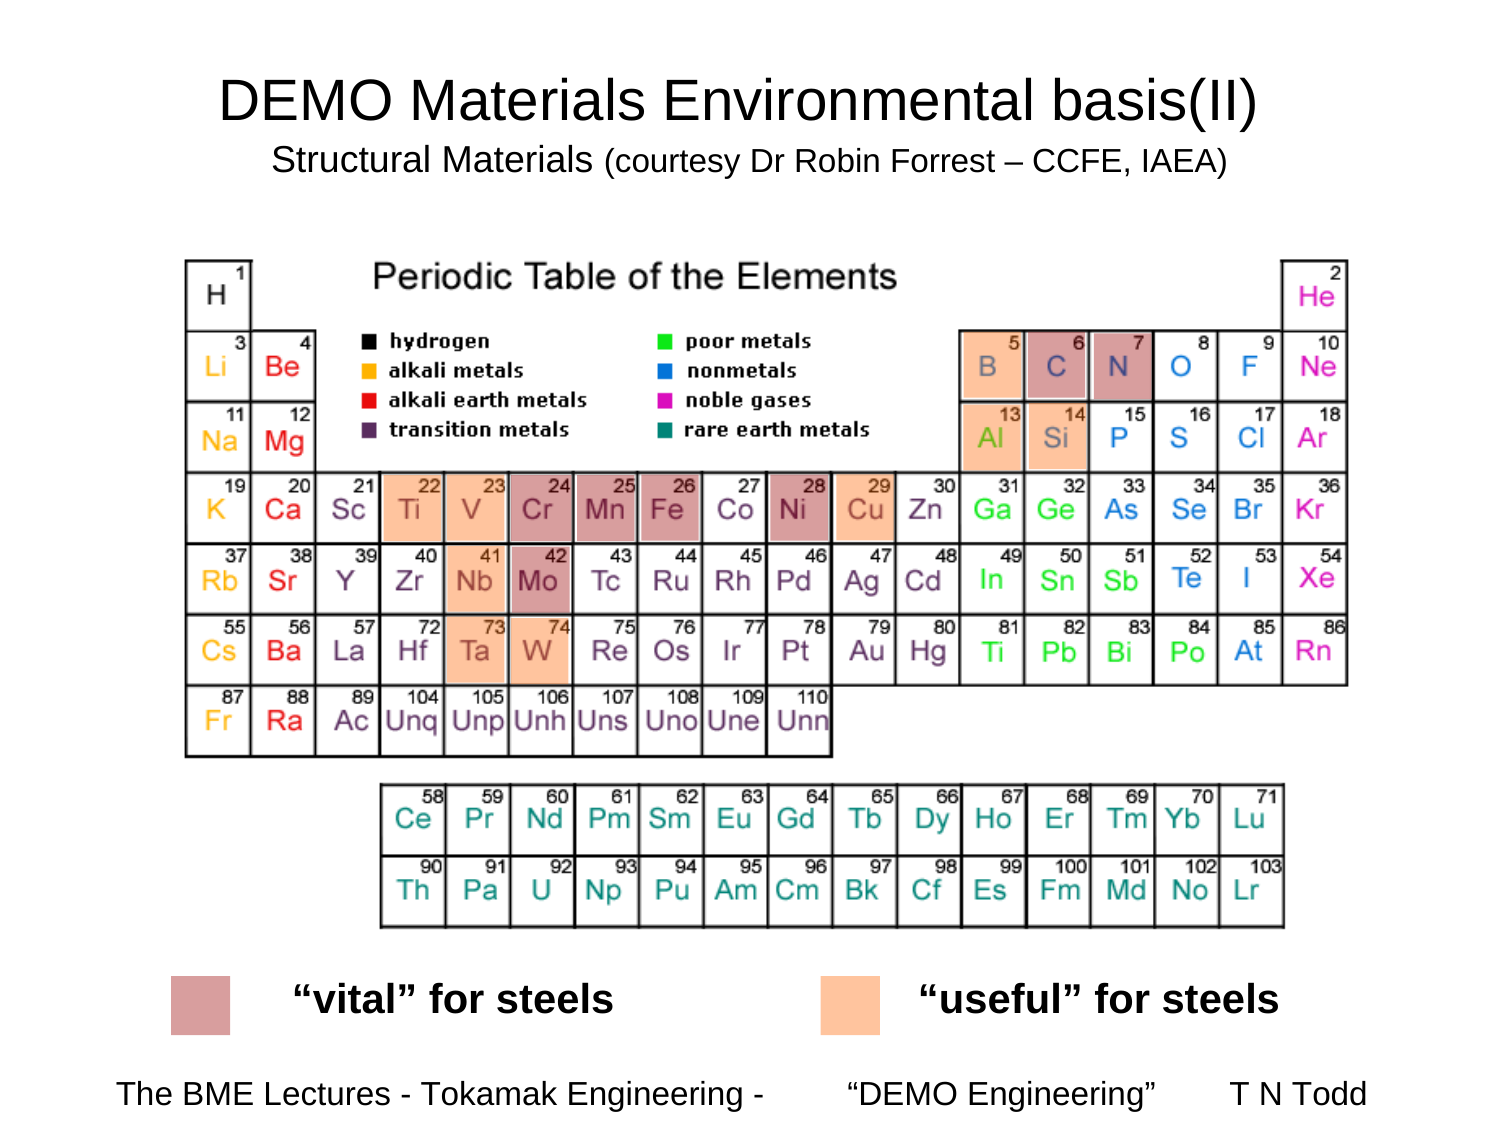

DEMO Materials Environmental basis(II)
Structural Materials (courtesy Dr Robin Forrest – CCFE, IAEA)
“vital” for steels
“useful” for steels